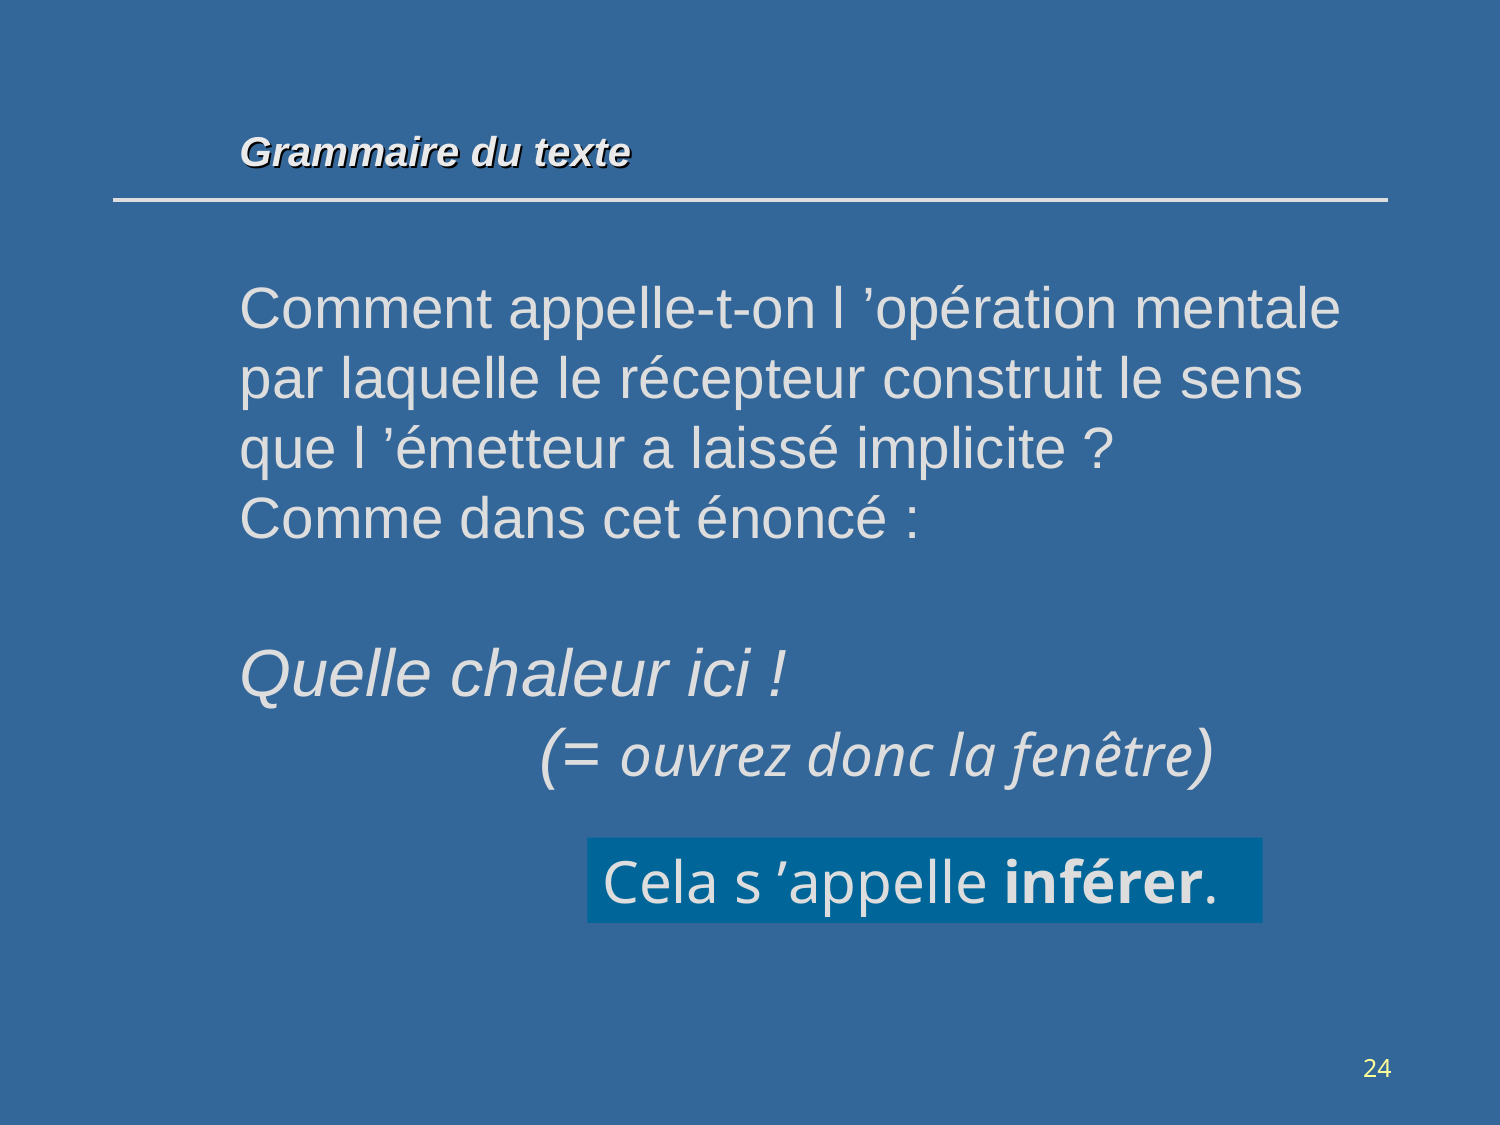

Grammaire du texte
Comment appelle-t-on l ’opération mentale par laquelle le récepteur construit le sens que l ’émetteur a laissé implicite ? Comme dans cet énoncé :
Quelle chaleur ici !
		(= ouvrez donc la fenêtre)
Cela s ’appelle inférer.
24